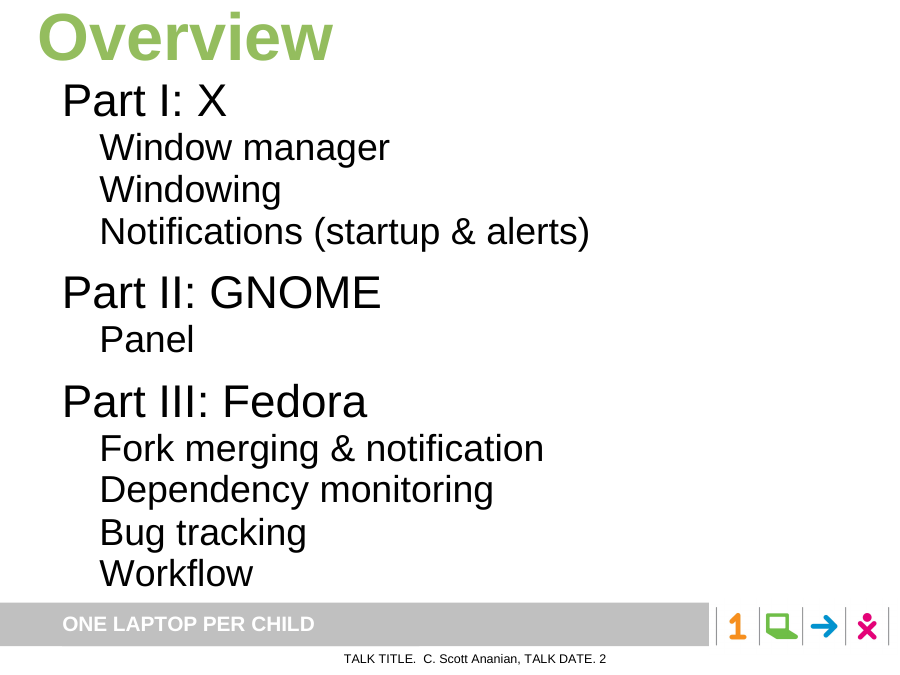

# Overview
Part I: X
Window manager
Windowing
Notifications (startup & alerts)
Part II: GNOME
Panel
Part III: Fedora
Fork merging & notification
Dependency monitoring
Bug tracking
Workflow